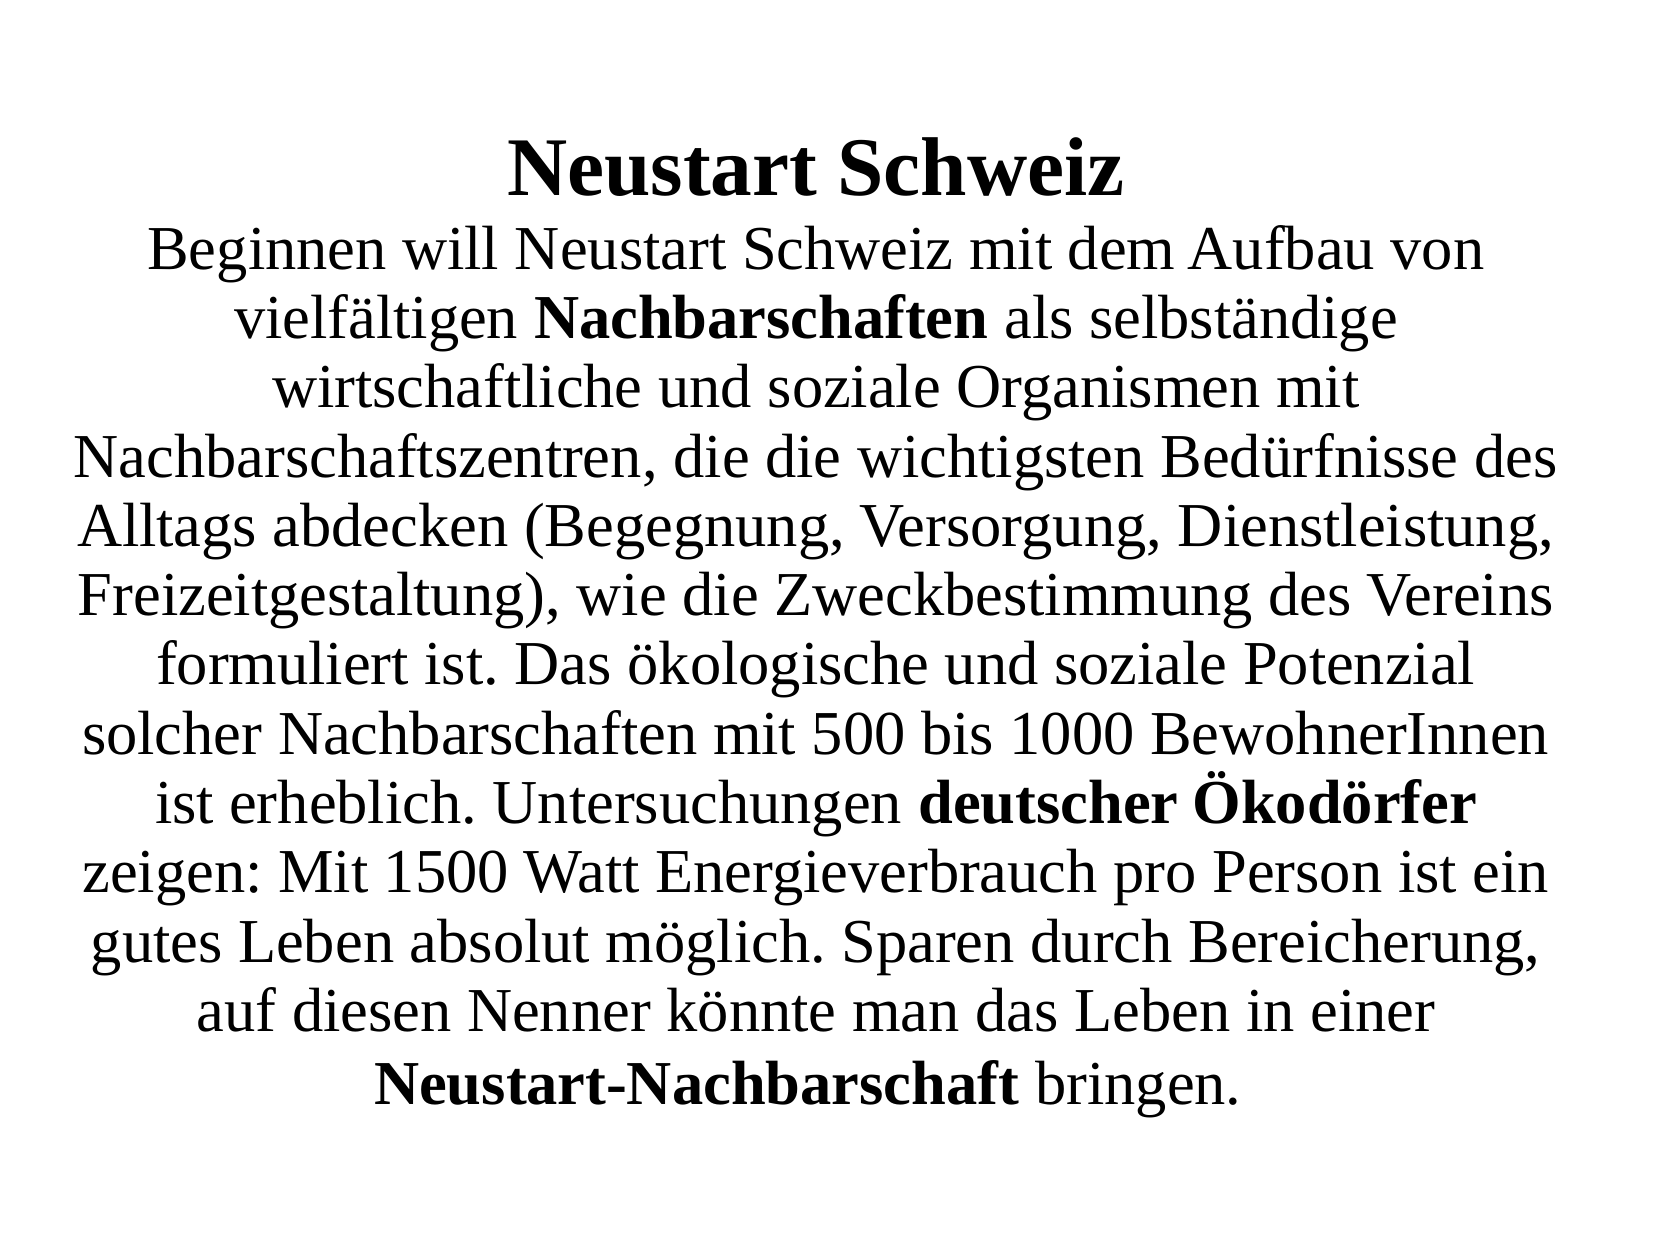

Neustart Schweiz
Beginnen will Neustart Schweiz mit dem Aufbau von vielfältigen Nachbarschaften als selbständige wirtschaftliche und soziale Organismen mit Nachbarschaftszentren, die die wichtigsten Bedürfnisse des Alltags abdecken (Begegnung, Versorgung, Dienstleistung, Freizeitgestaltung), wie die Zweckbestimmung des Vereins formuliert ist. Das ökologische und soziale Potenzial solcher Nachbarschaften mit 500 bis 1000 BewohnerInnen ist erheblich. Untersuchungen deutscher Ökodörfer zeigen: Mit 1500 Watt Energieverbrauch pro Person ist ein gutes Leben absolut möglich. Sparen durch Bereicherung, auf diesen Nenner könnte man das Leben in einer Neustart-Nachbarschaft bringen.